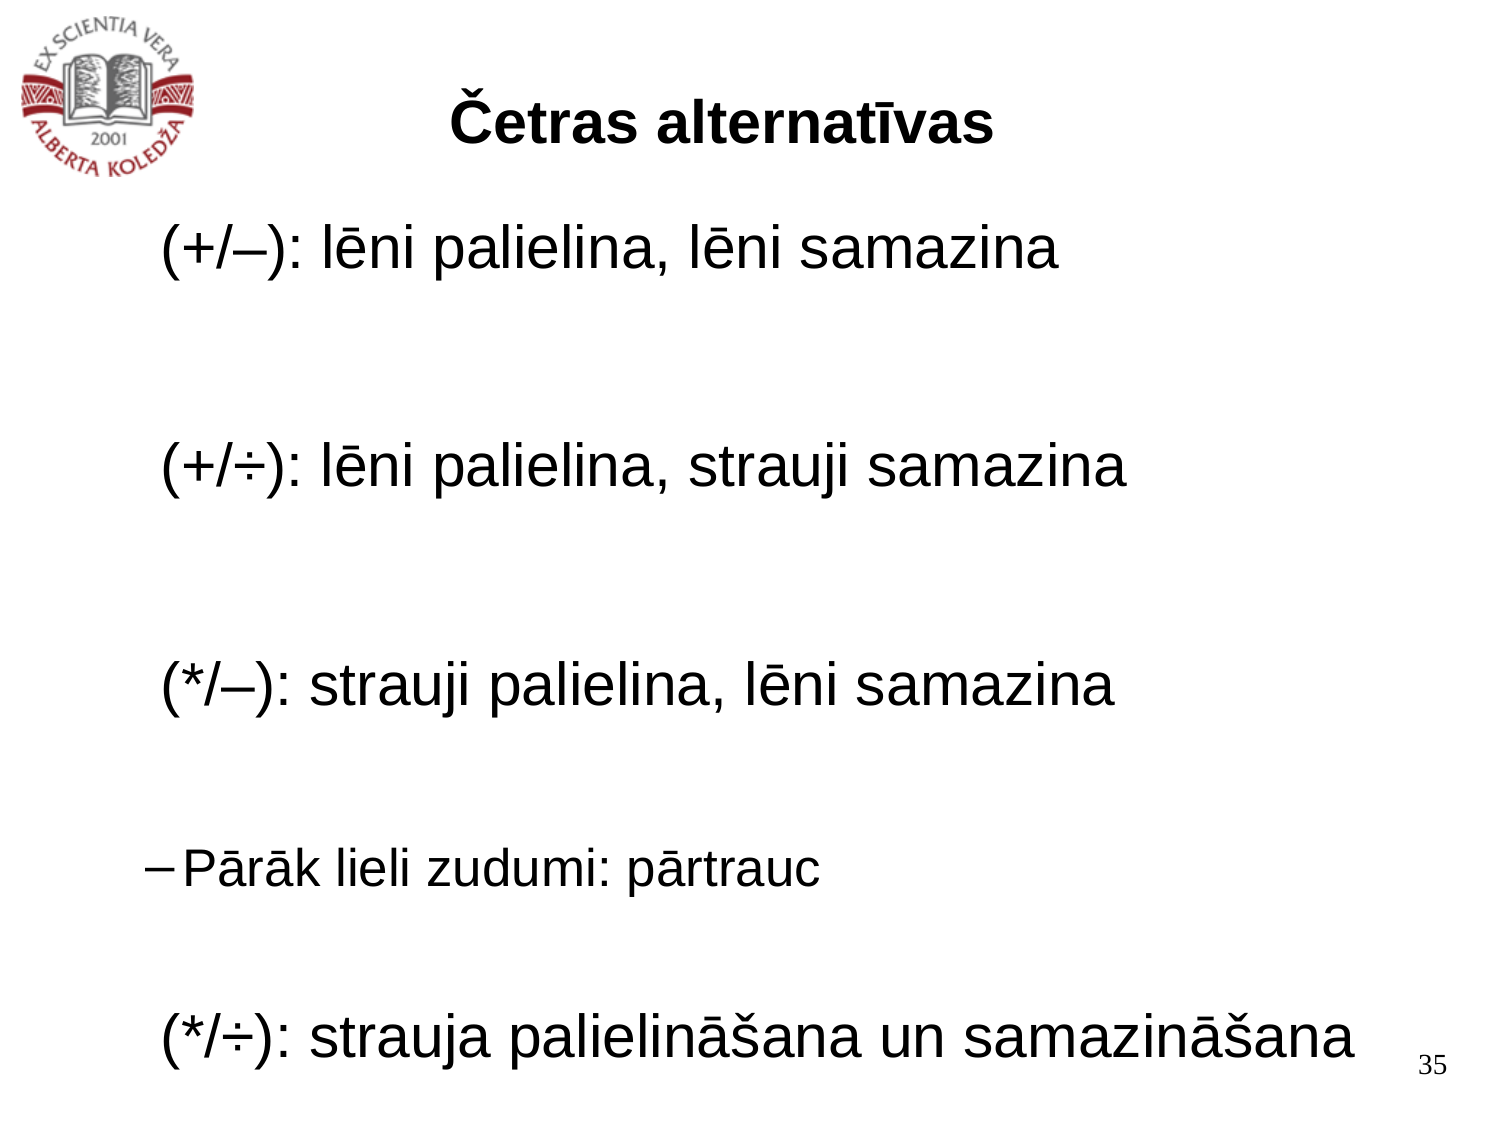

# Četras alternatīvas
(+/–): lēni palielina, lēni samazina
(+/÷): lēni palielina, strauji samazina
(*/–): strauji palielina, lēni samazina
Pārāk lieli zudumi: pārtrauc
(*/÷): strauja palielināšana un samazināšana